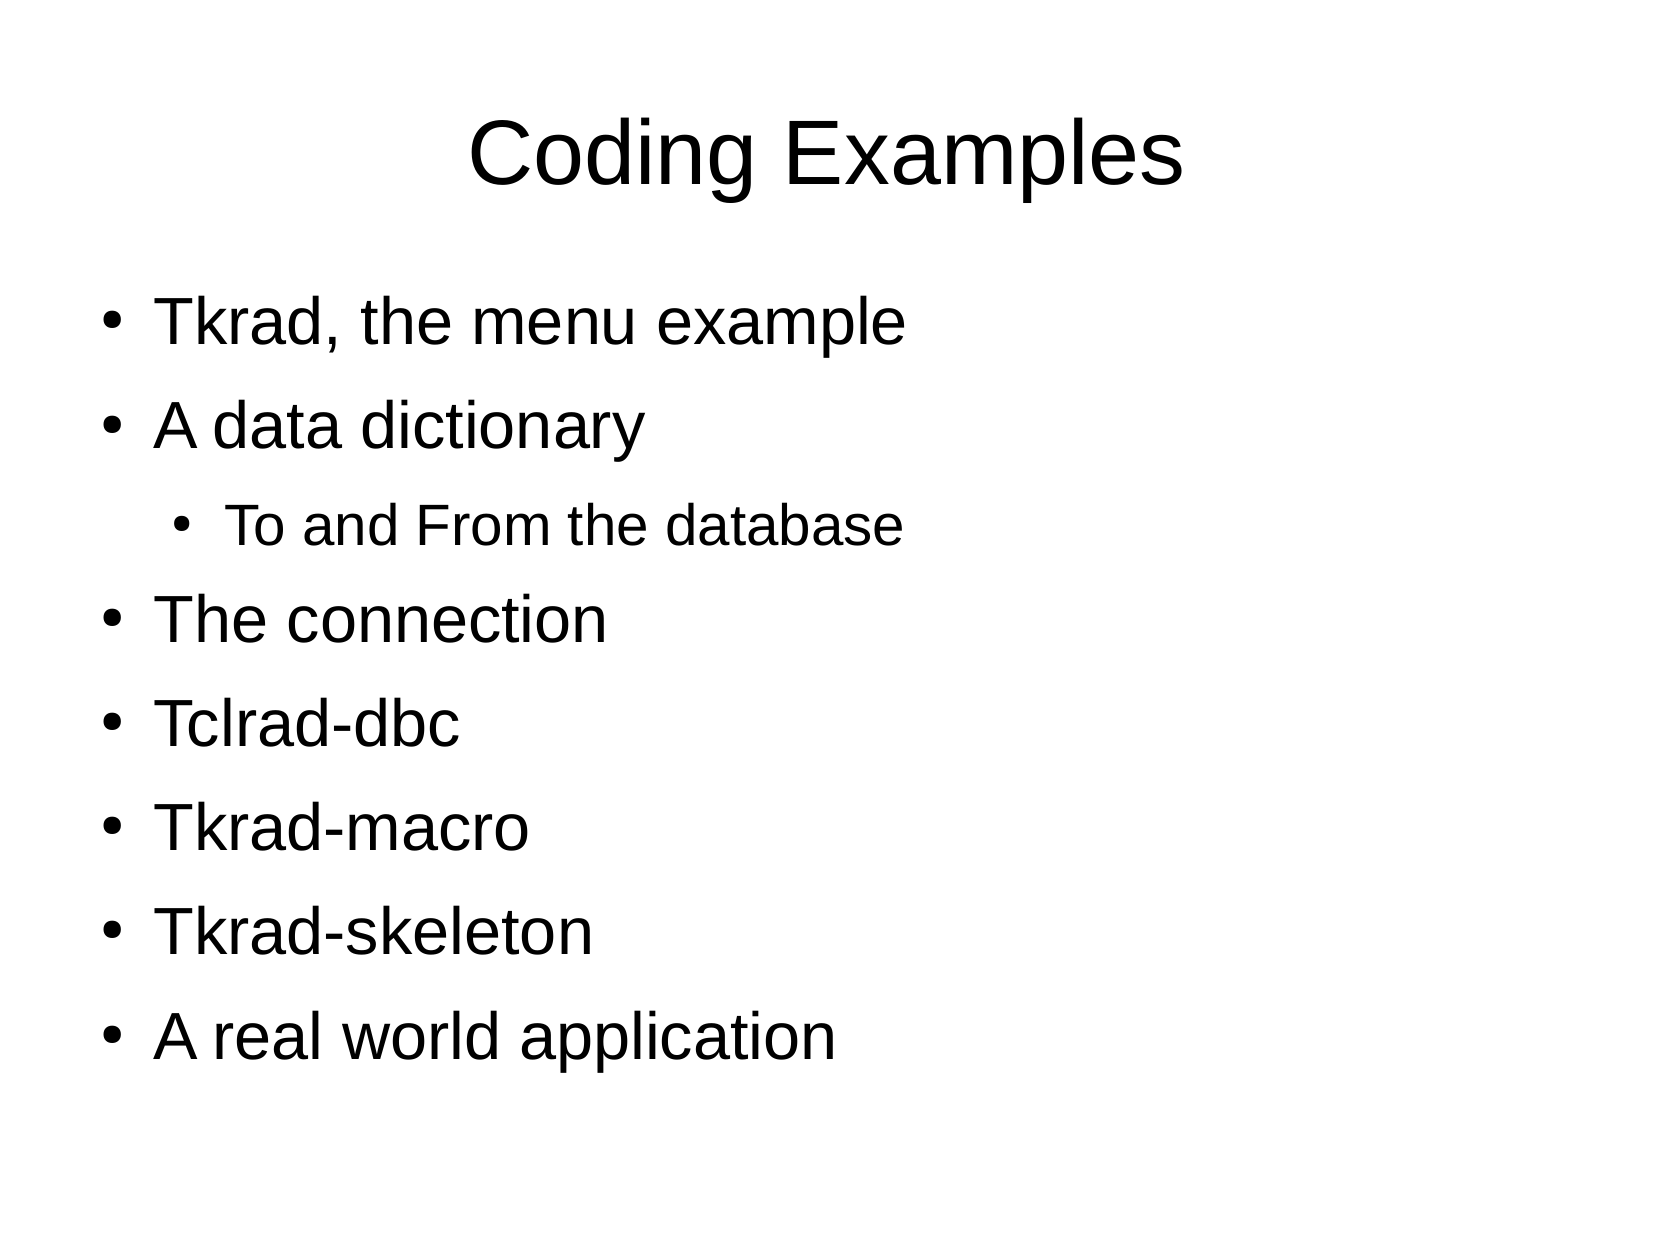

# Coding Examples
Tkrad, the menu example
A data dictionary
To and From the database
The connection
Tclrad-dbc
Tkrad-macro
Tkrad-skeleton
A real world application